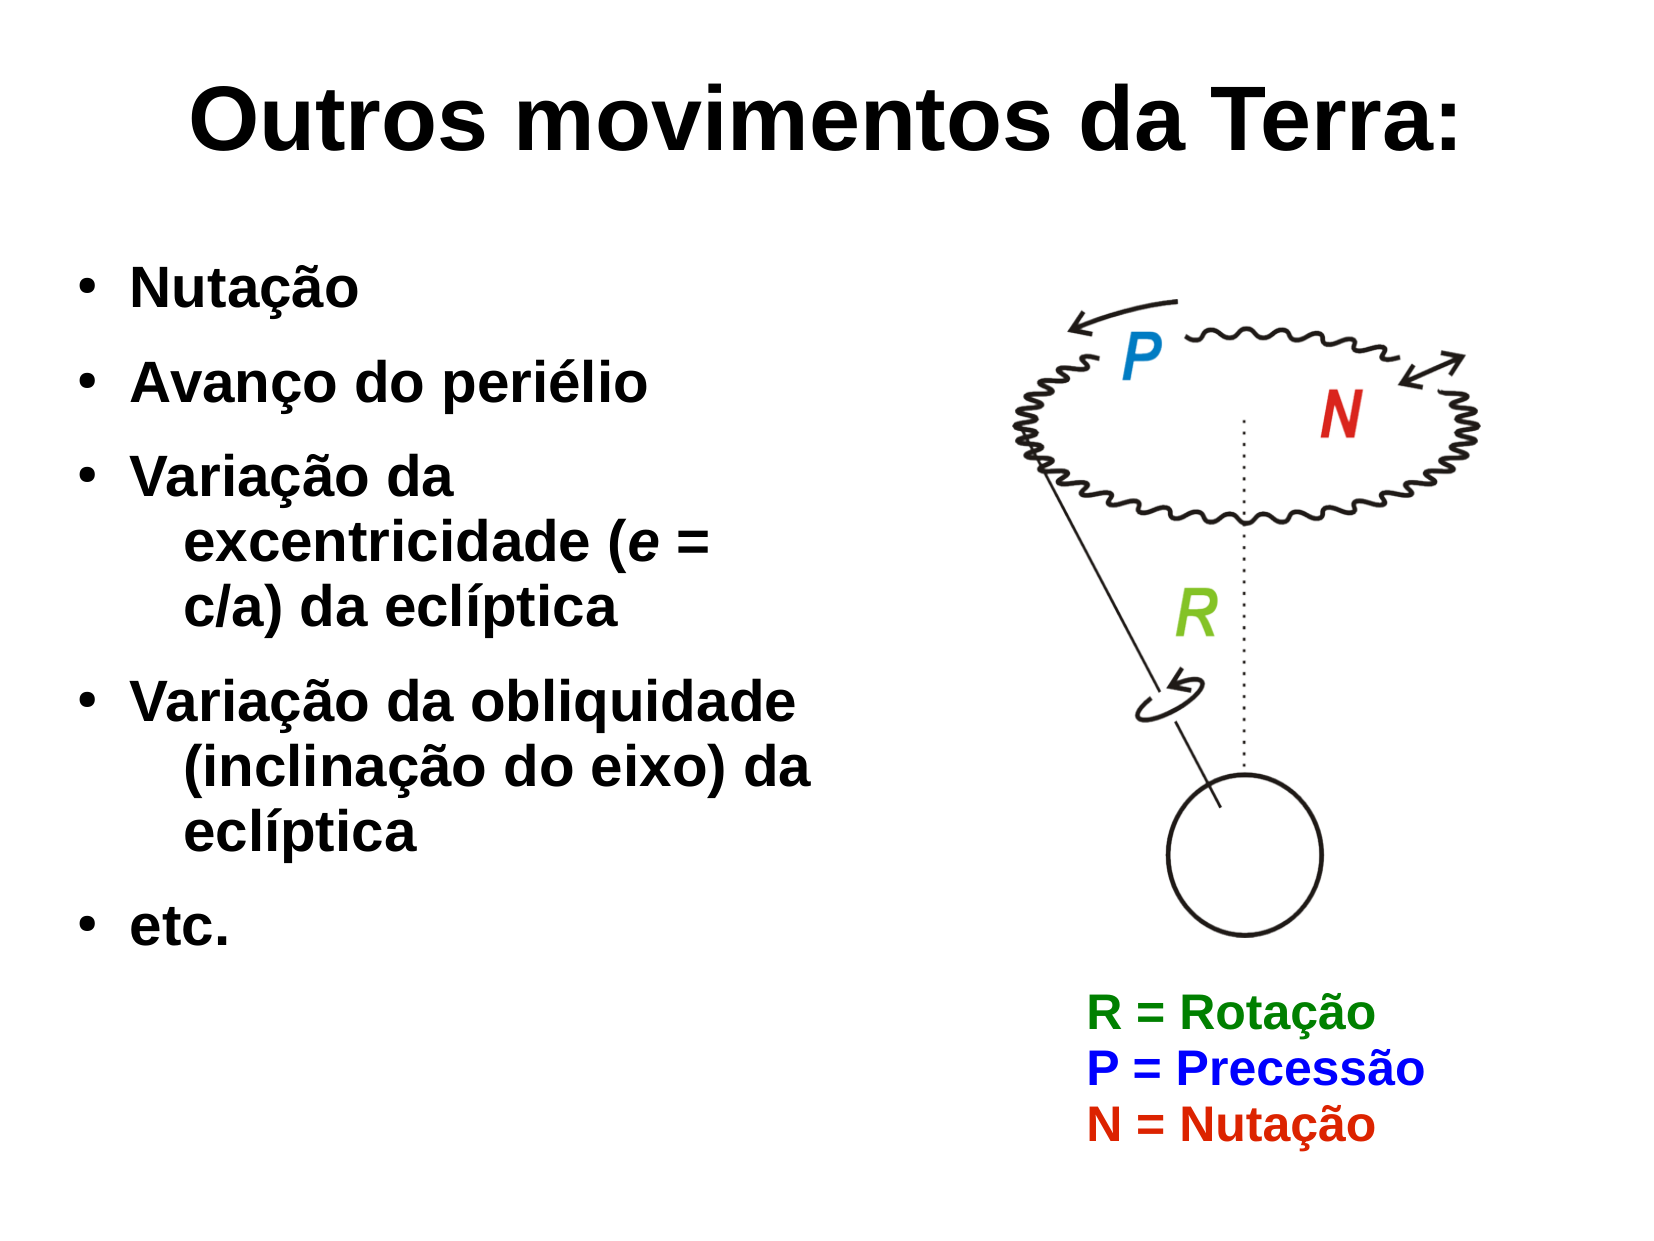

# Outros movimentos da Terra:
Nutação
Avanço do periélio
Variação da excentricidade (e = c/a) da eclíptica
Variação da obliquidade (inclinação do eixo) da eclíptica
etc.
R = Rotação
P = Precessão
N = Nutação